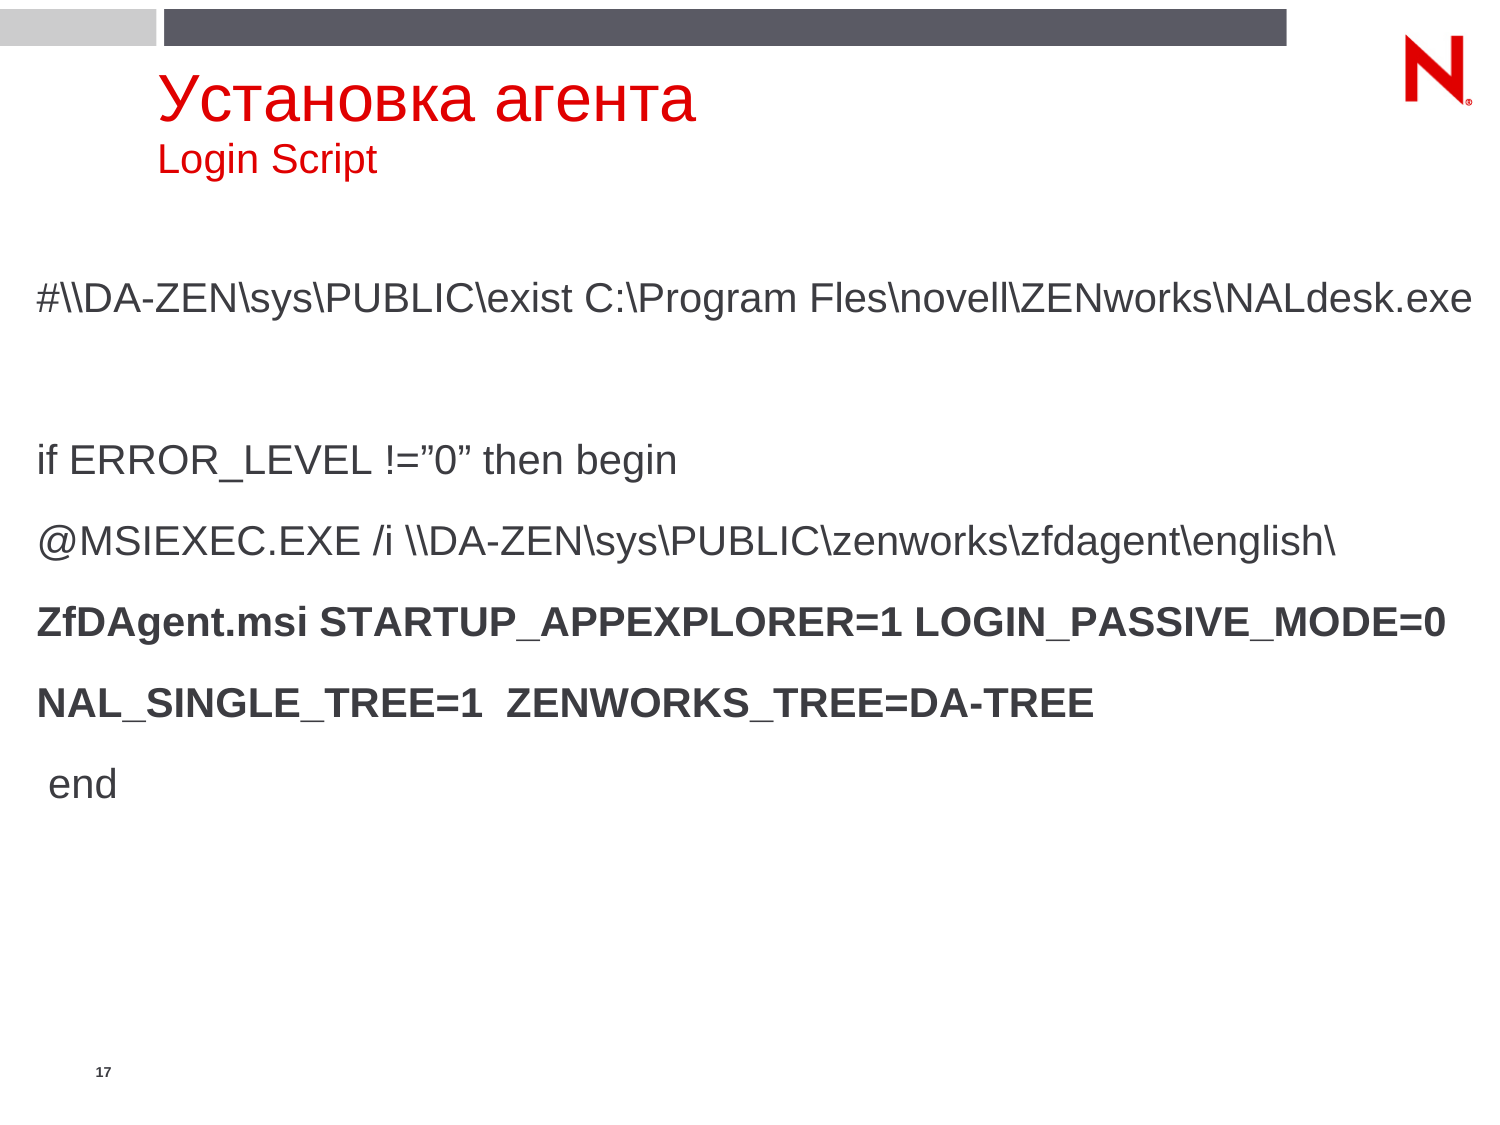

Установка агента
Login Script
#\\DA-ZEN\sys\PUBLIC\exist C:\Program Fles\novell\ZENworks\NALdesk.exe
if ERROR_LEVEL !=”0” then begin
@MSIEXEC.EXE /i \\DA-ZEN\sys\PUBLIC\zenworks\zfdagent\english\
ZfDAgent.msi STARTUP_APPEXPLORER=1 LOGIN_PASSIVE_MODE=0
NAL_SINGLE_TREE=1 ZENWORKS_TREE=DA-TREE
 end